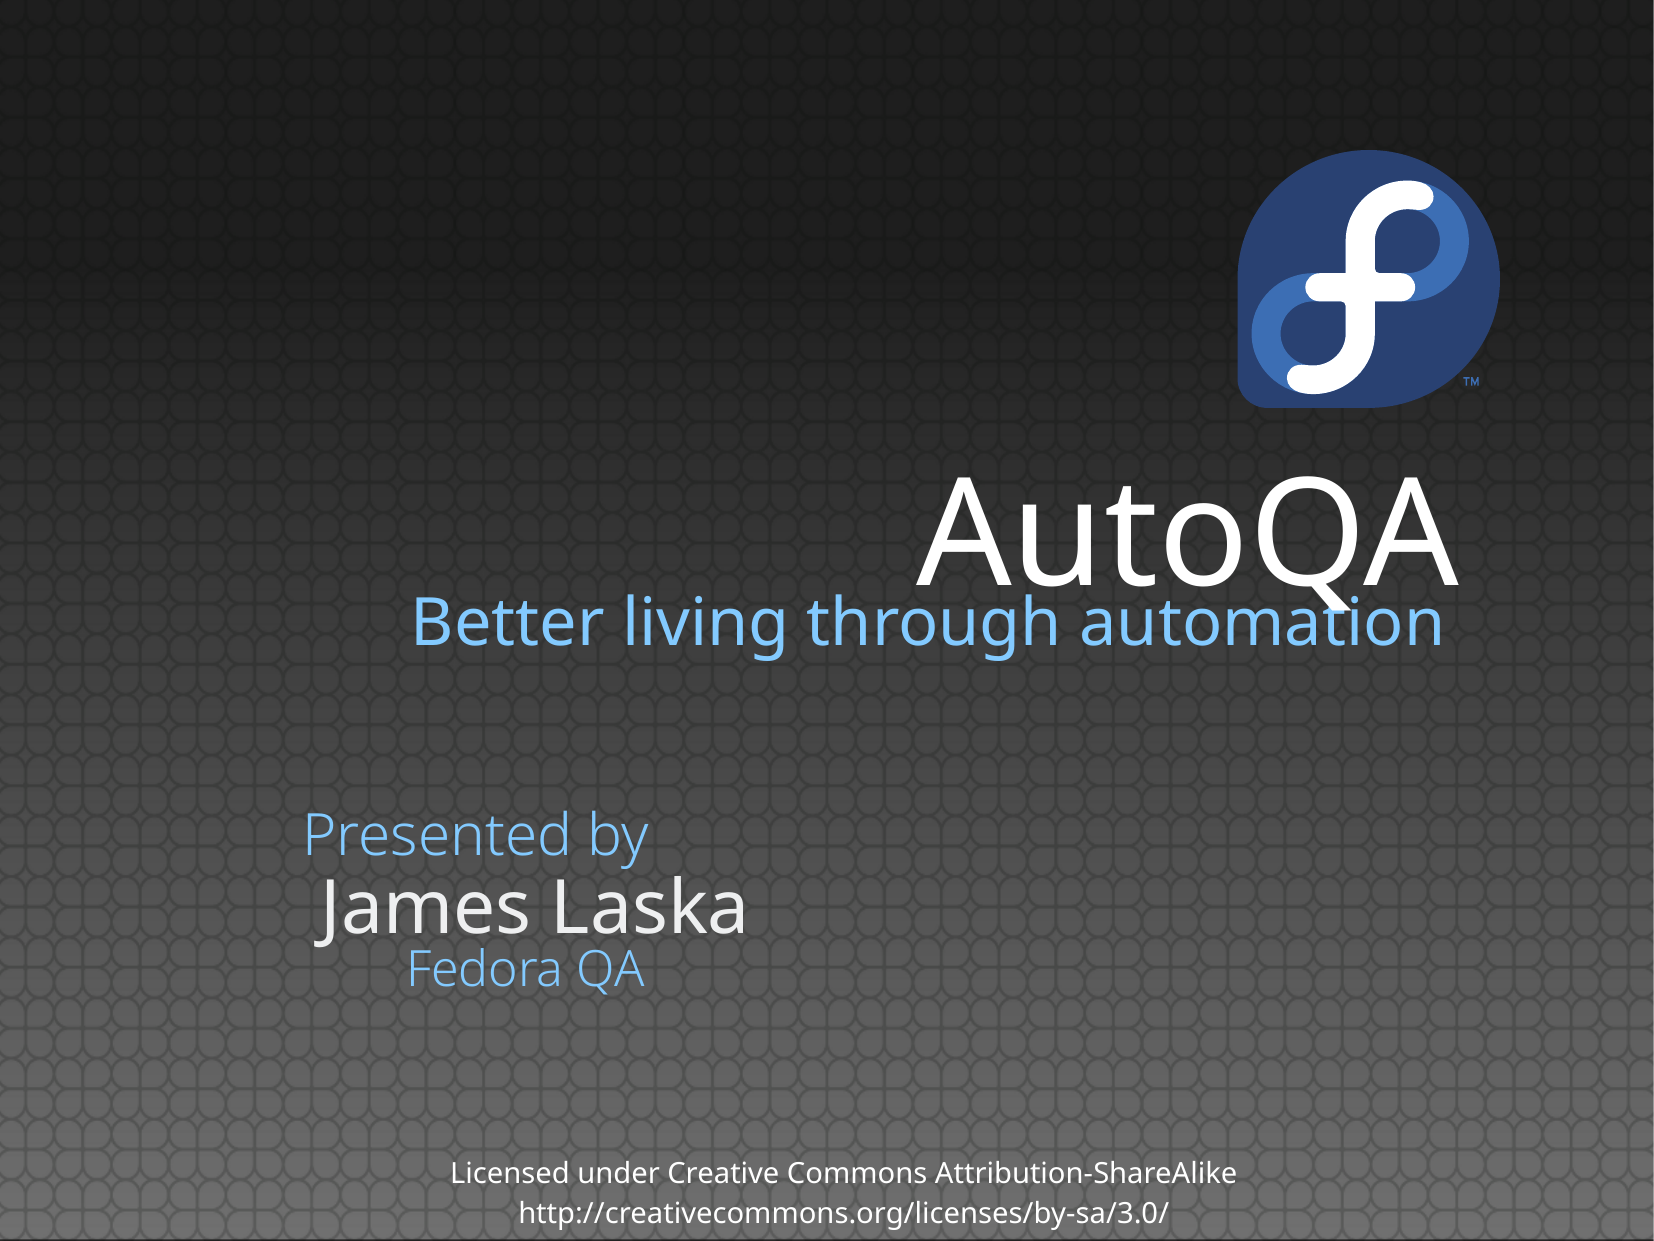

AutoQA
# Better living through automation
Presented by
James Laska
Fedora QA
Licensed under Creative Commons Attribution-ShareAlike
http://creativecommons.org/licenses/by-sa/3.0/